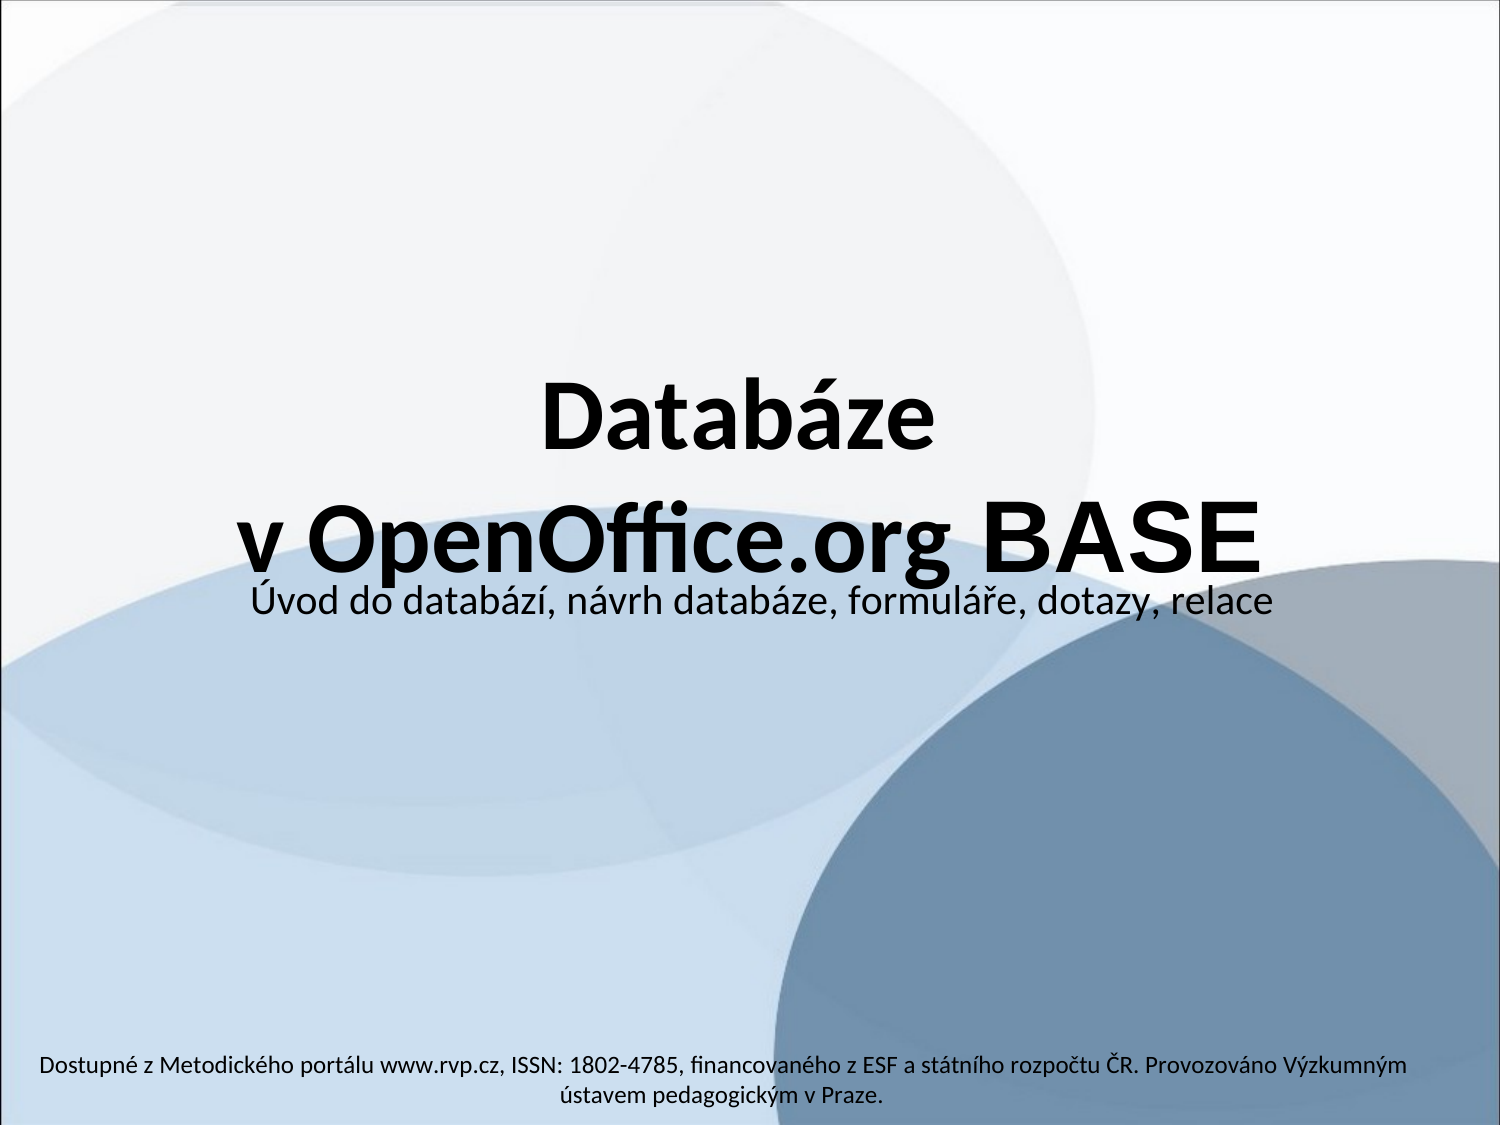

# Databáze v OpenOffice.org BASE
Úvod do databází, návrh databáze, formuláře, dotazy, relace
Dostupné z Metodického portálu www.rvp.cz, ISSN: 1802-4785, financovaného z ESF a státního rozpočtu ČR. Provozováno Výzkumným ústavem pedagogickým v Praze.